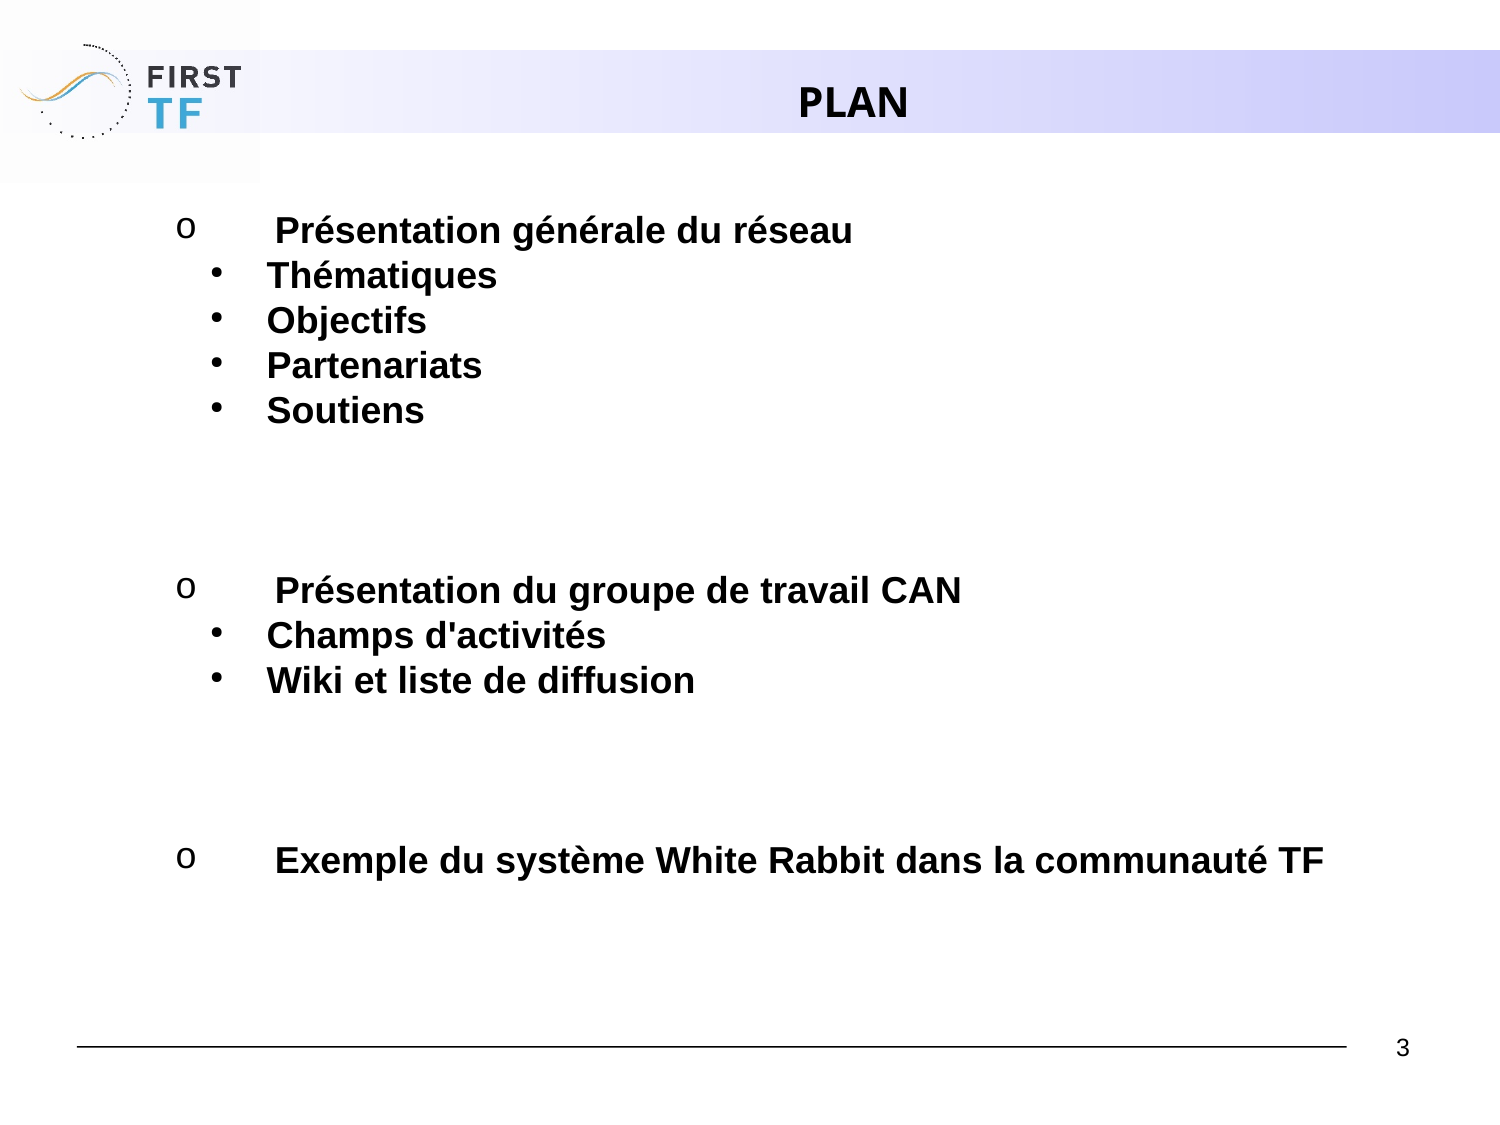

PLAN
Présentation générale du réseau
 Thématiques
 Objectifs
 Partenariats
 Soutiens
Présentation du groupe de travail CAN
 Champs d'activités
 Wiki et liste de diffusion
Exemple du système White Rabbit dans la communauté TF